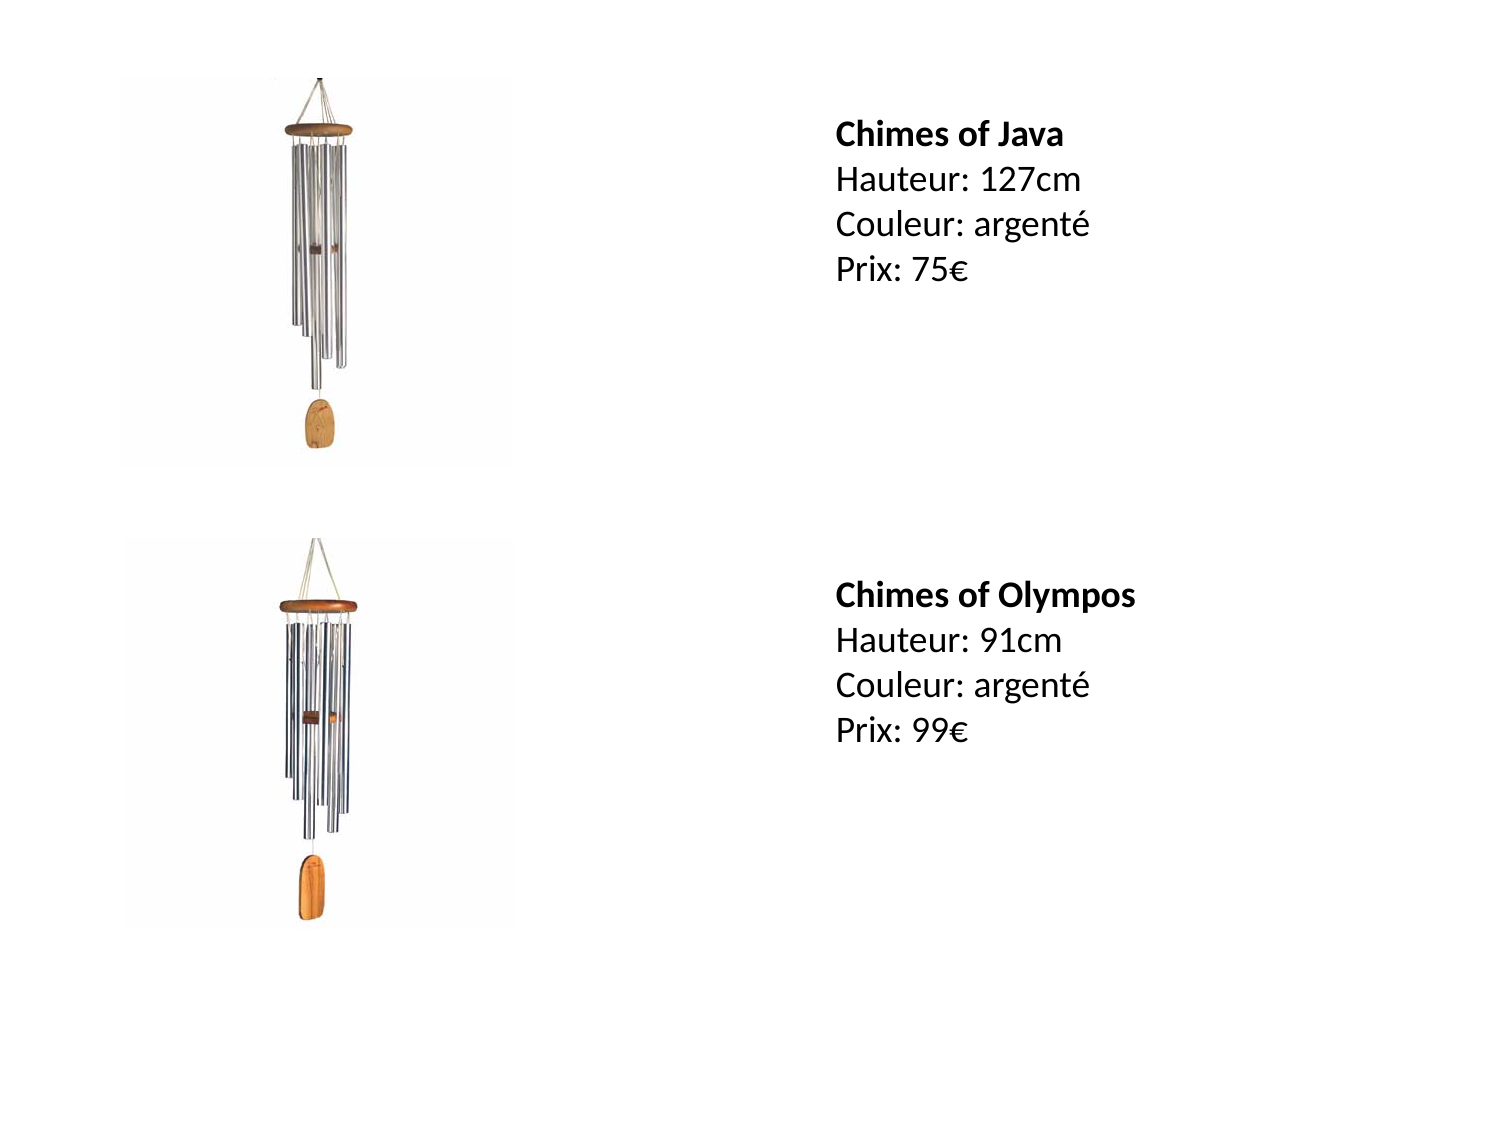

Chimes of Java
Hauteur: 127cm
Couleur: argenté
Prix: 75€
Chimes of Olympos
Hauteur: 91cm
Couleur: argenté
Prix: 99€